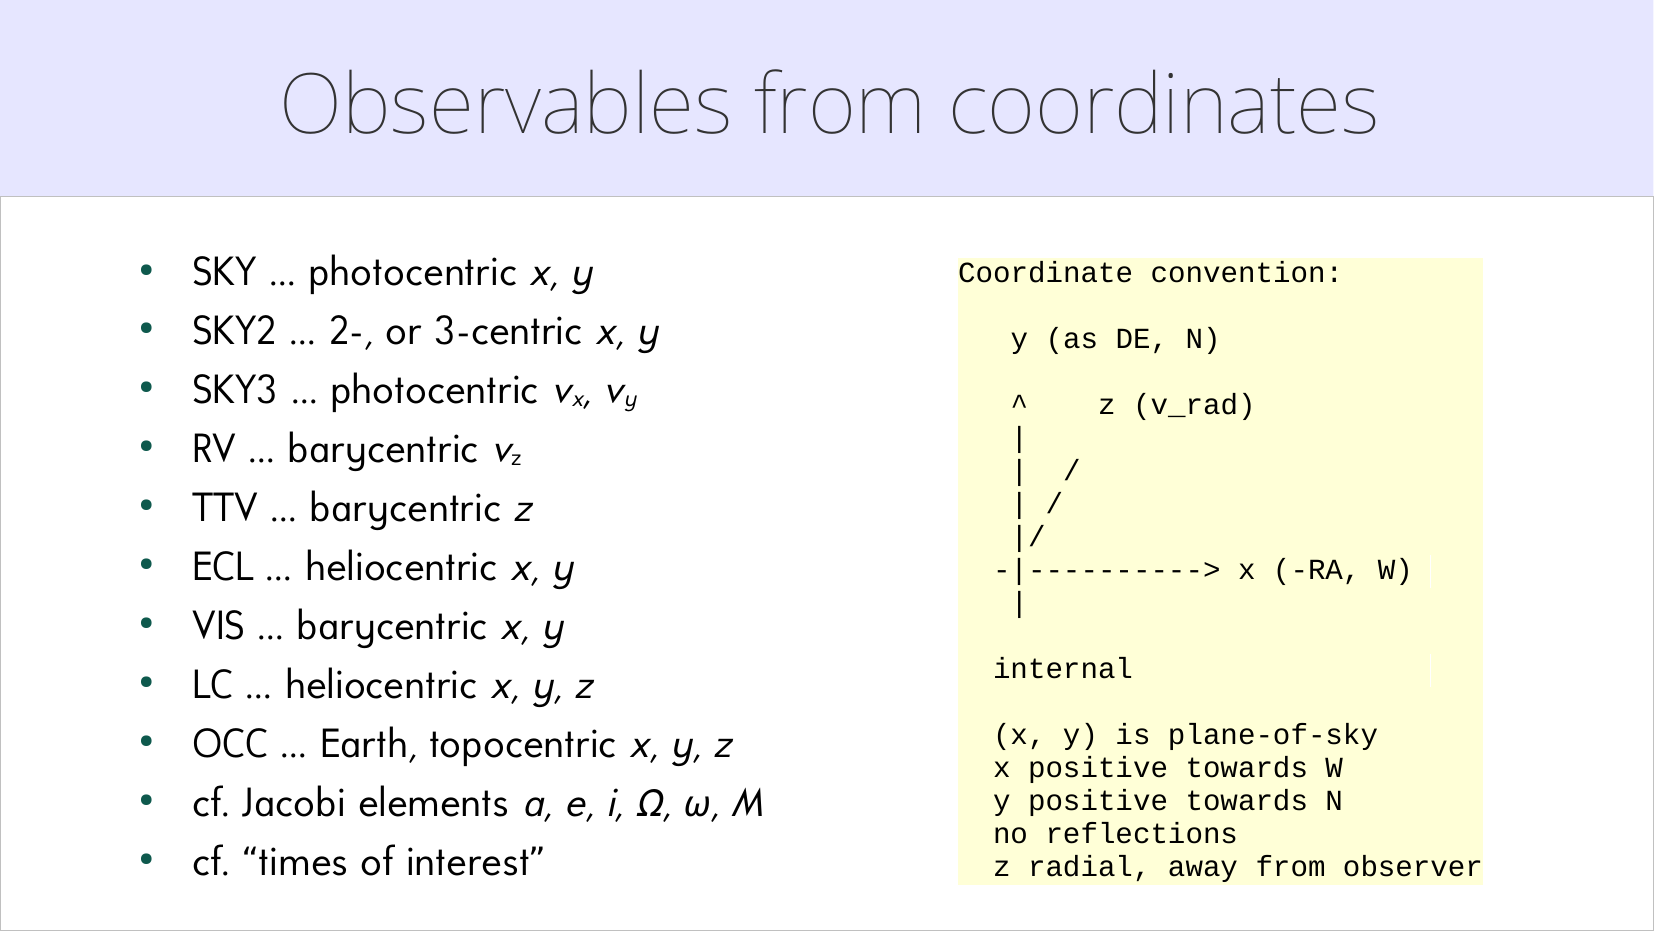

# Observables from coordinates
SKY ... photocentric x, y
SKY2 ... 2-, or 3-centric x, y
SKY3 ... photocentric vx, vy
RV ... barycentric vz
TTV ... barycentric z
ECL ... heliocentric x, y
VIS ... barycentric x, y
LC ... heliocentric x, y, z
OCC ... Earth, topocentric x, y, z
cf. Jacobi elements a, e, i, Ω, ω, M
cf. “times of interest”
Coordinate convention:
 y (as DE, N)
 ^ z (v_rad)
 |
 | /
 | /
 |/
 -|----------> x (-RA, W)
 |
 internal
 (x, y) is plane-of-sky
 x positive towards W
 y positive towards N
 no reflections
 z radial, away from observer